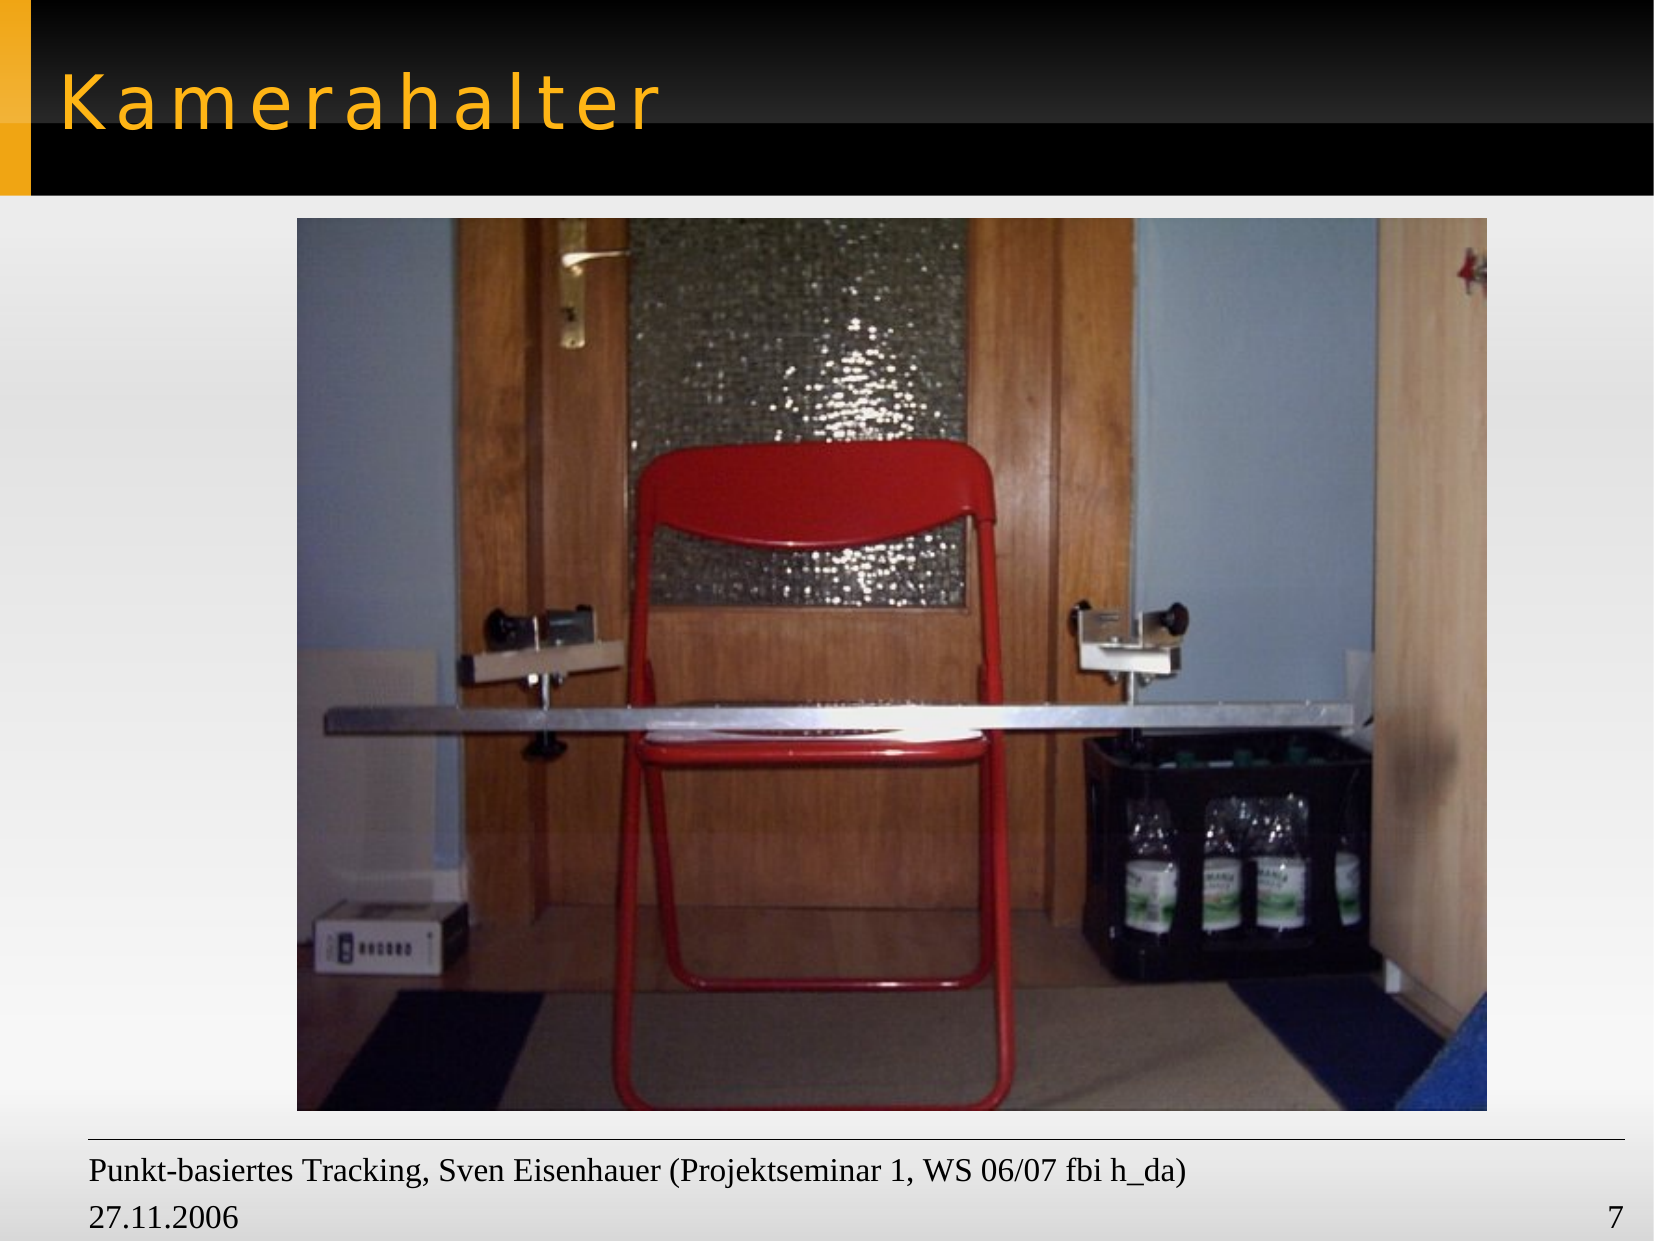

# Kamerahalter
Punkt-basiertes Tracking, Sven Eisenhauer (Projektseminar 1, WS 06/07 fbi h_da)
27.11.2006
7